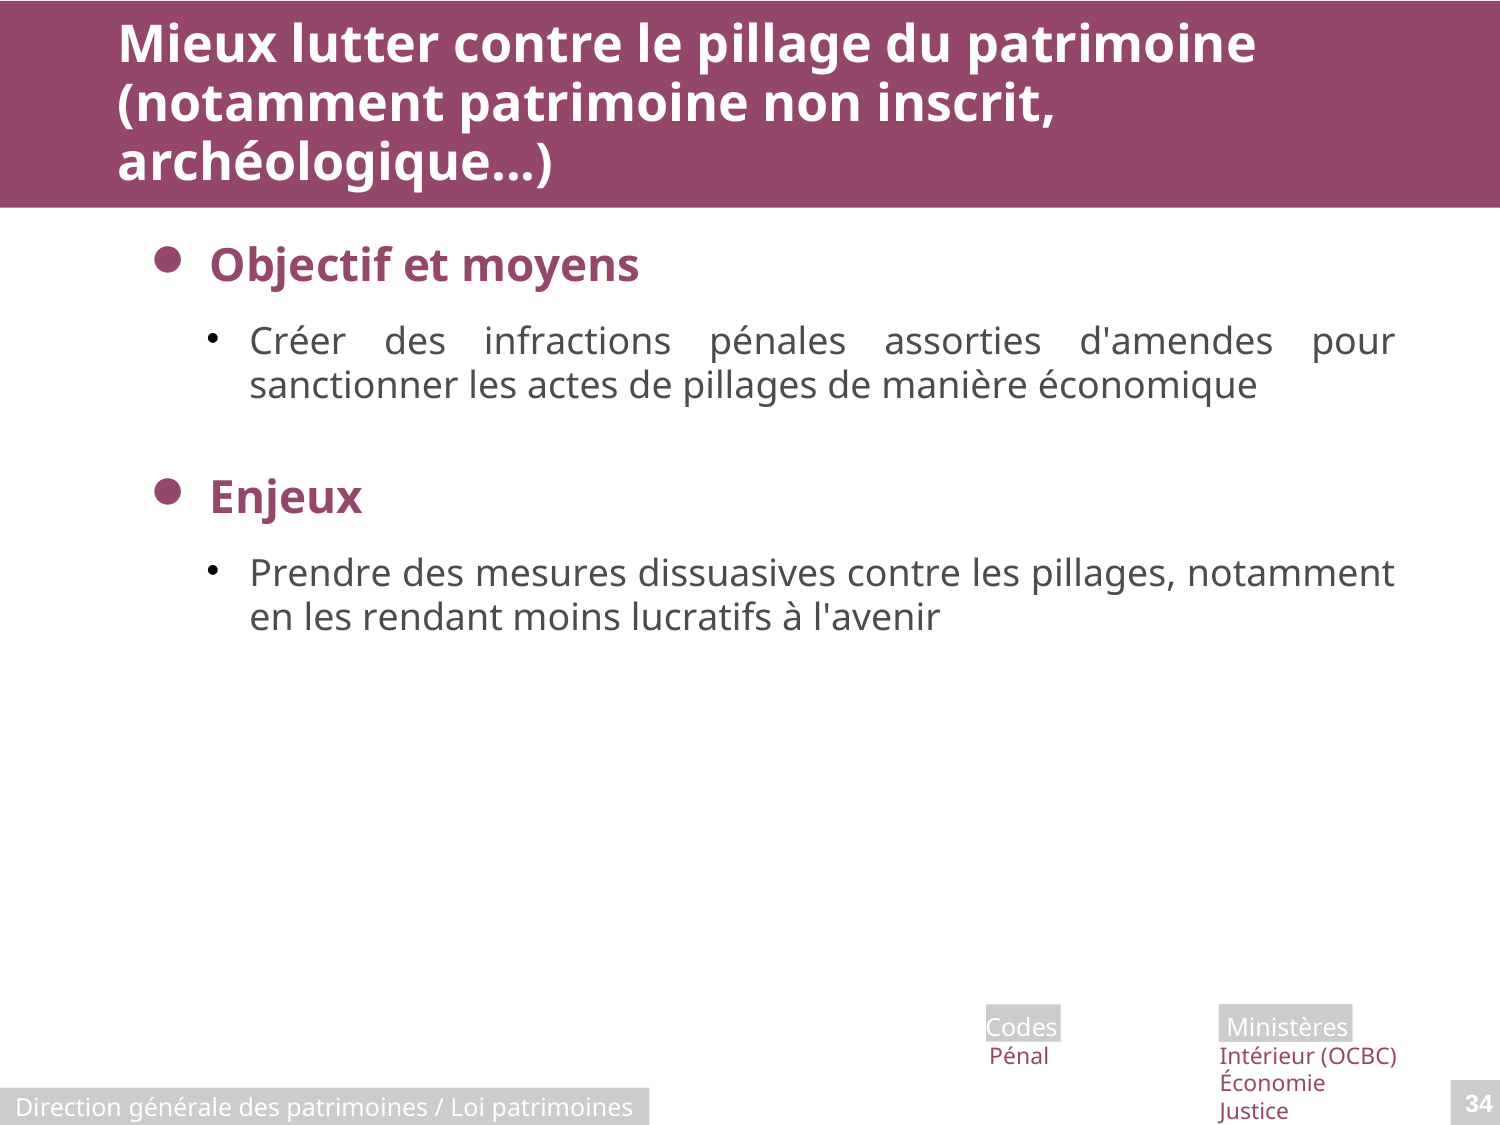

Mieux lutter contre le pillage du patrimoine (notamment patrimoine non inscrit, archéologique...)
# Objectif et moyens
Créer des infractions pénales assorties d'amendes pour sanctionner les actes de pillages de manière économique
Enjeux
Prendre des mesures dissuasives contre les pillages, notamment en les rendant moins lucratifs à l'avenir
Codes
Ministères
Ministères
Pénal
Intérieur (OCBC)
Économie
Justice